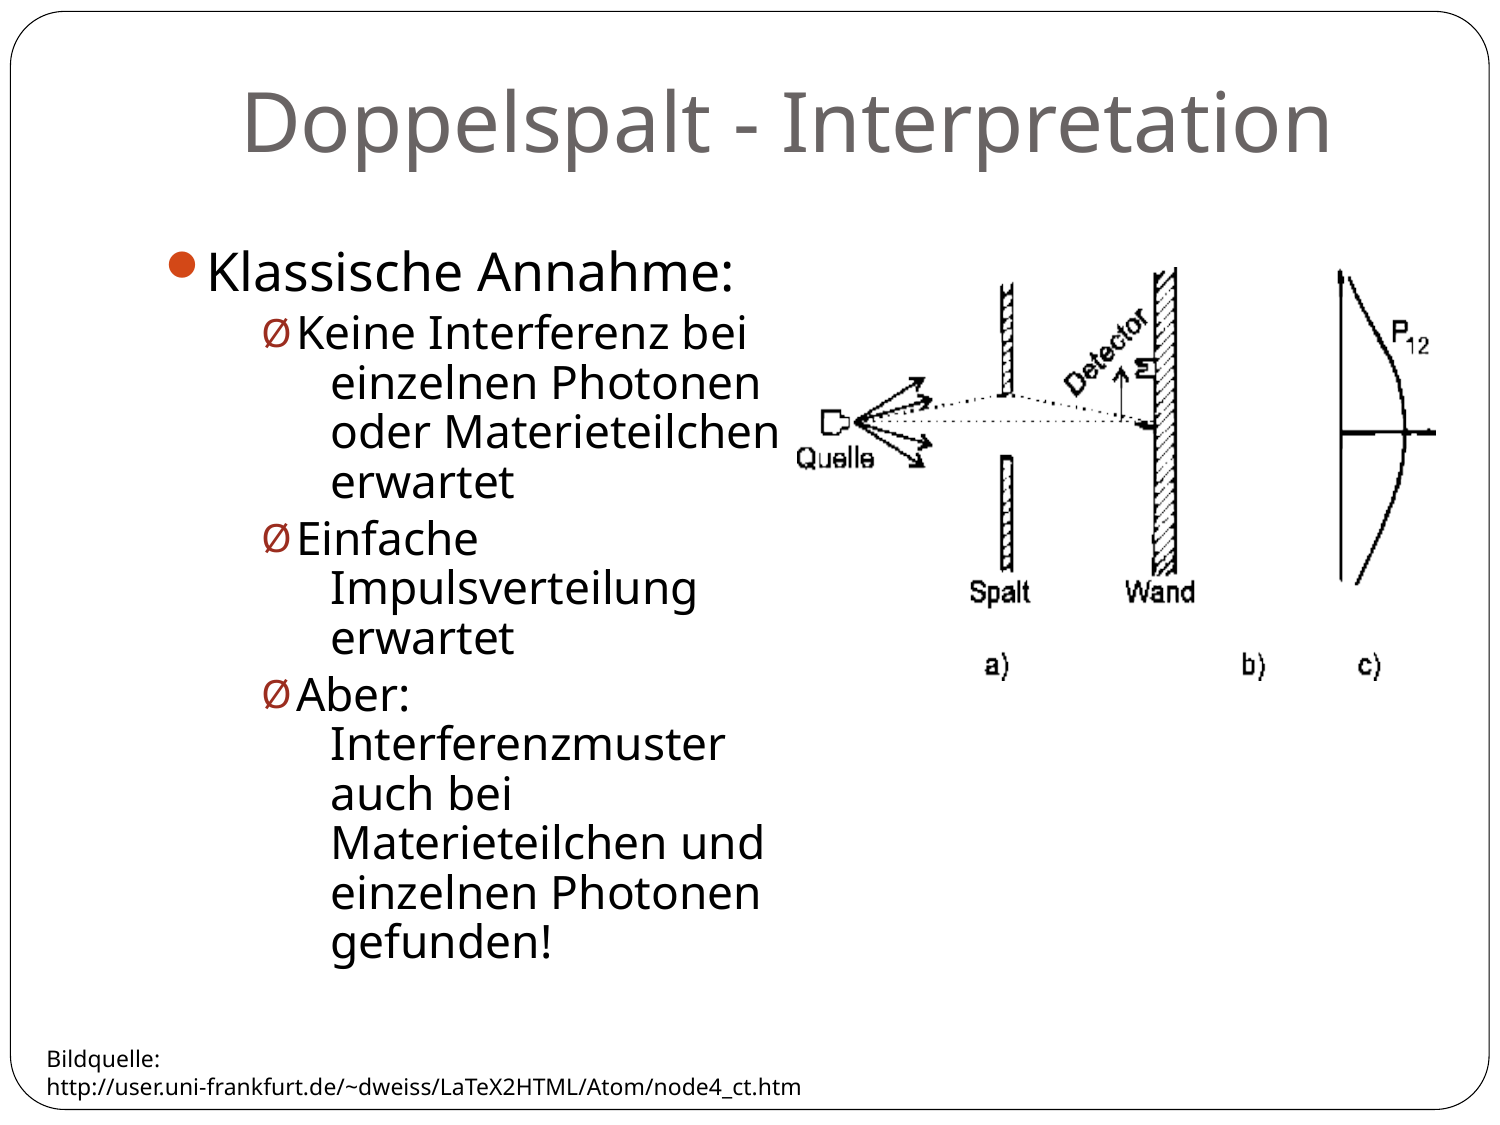

# Doppelspalt - Interpretation
Klassische Annahme:
Keine Interferenz bei einzelnen Photonen oder Materieteilchen erwartet
Einfache Impulsverteilung erwartet
Aber: Interferenzmuster auch bei Materieteilchen und einzelnen Photonen gefunden!
Bildquelle: http://user.uni-frankfurt.de/~dweiss/LaTeX2HTML/Atom/node4_ct.htm